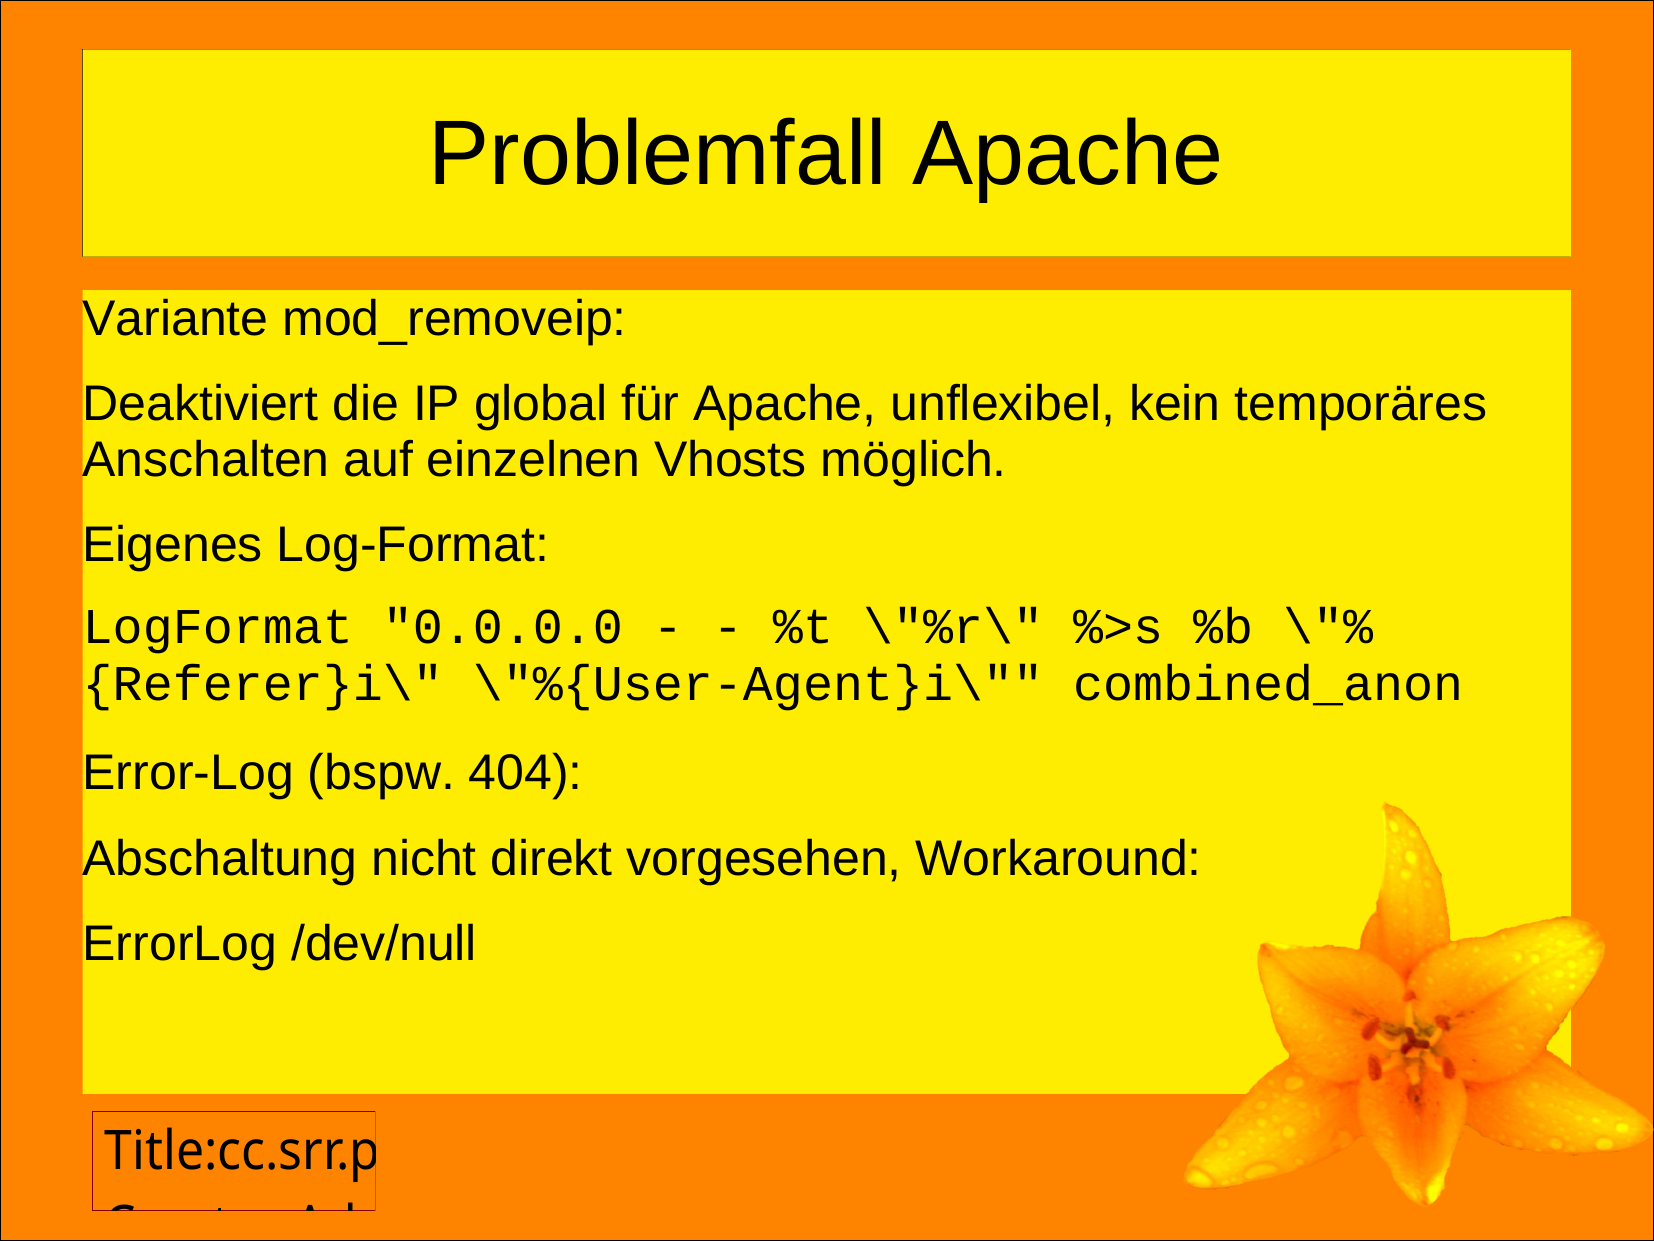

# Problemfall Apache
Variante mod_removeip:
Deaktiviert die IP global für Apache, unflexibel, kein temporäres Anschalten auf einzelnen Vhosts möglich.
Eigenes Log-Format:
LogFormat "0.0.0.0 - - %t \"%r\" %>s %b \"%{Referer}i\" \"%{User-Agent}i\"" combined_anon
Error-Log (bspw. 404):
Abschaltung nicht direkt vorgesehen, Workaround:
ErrorLog /dev/null